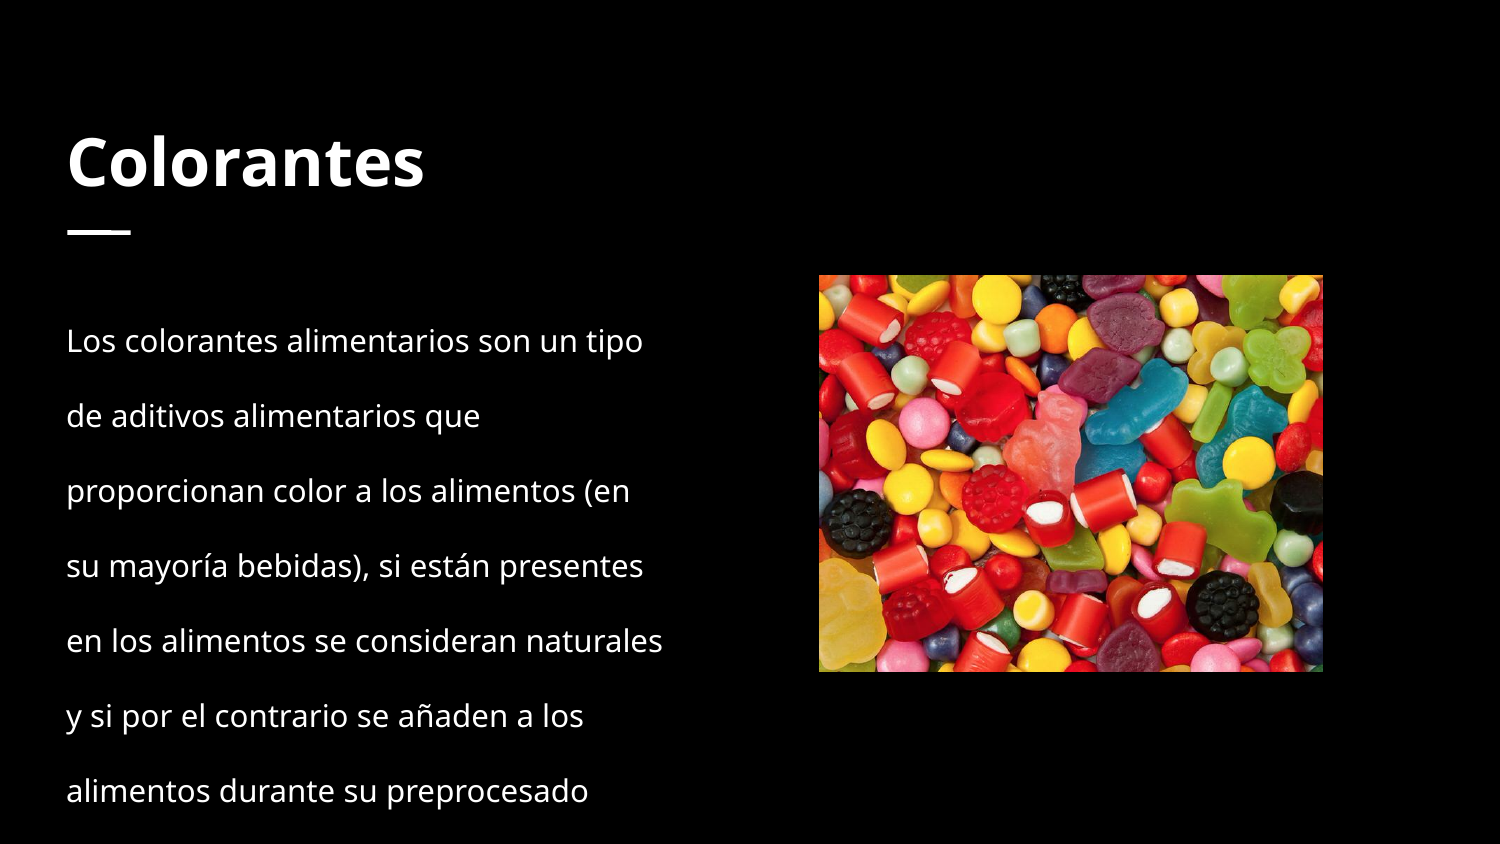

# Colorantes
Los colorantes alimentarios son un tipo de aditivos alimentarios que proporcionan color a los alimentos (en su mayoría bebidas), si están presentes en los alimentos se consideran naturales y si por el contrario se añaden a los alimentos durante su preprocesado mediante la intervención humana se denominan artificiales.